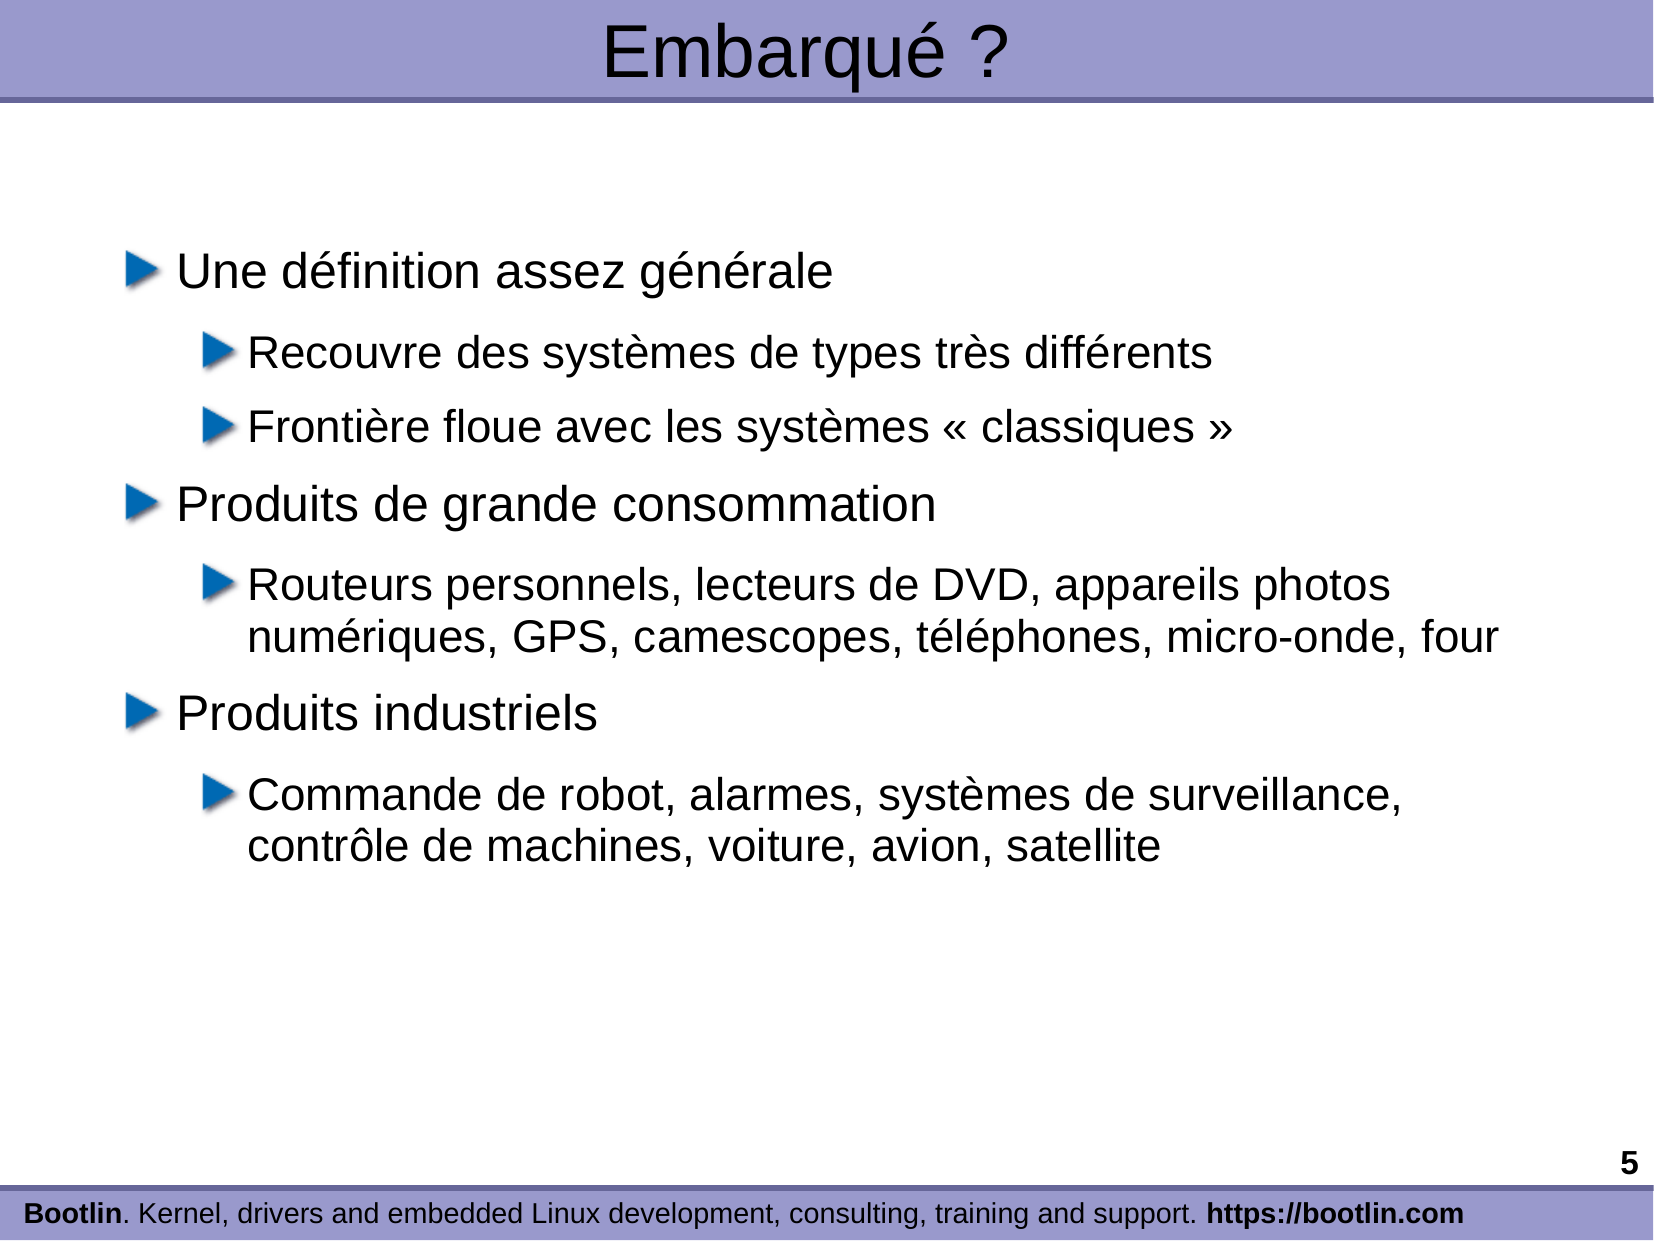

# Embarqué ?
Une définition assez générale
Recouvre des systèmes de types très différents
Frontière floue avec les systèmes « classiques »
Produits de grande consommation
Routeurs personnels, lecteurs de DVD, appareils photos numériques, GPS, camescopes, téléphones, micro-onde, four
Produits industriels
Commande de robot, alarmes, systèmes de surveillance, contrôle de machines, voiture, avion, satellite